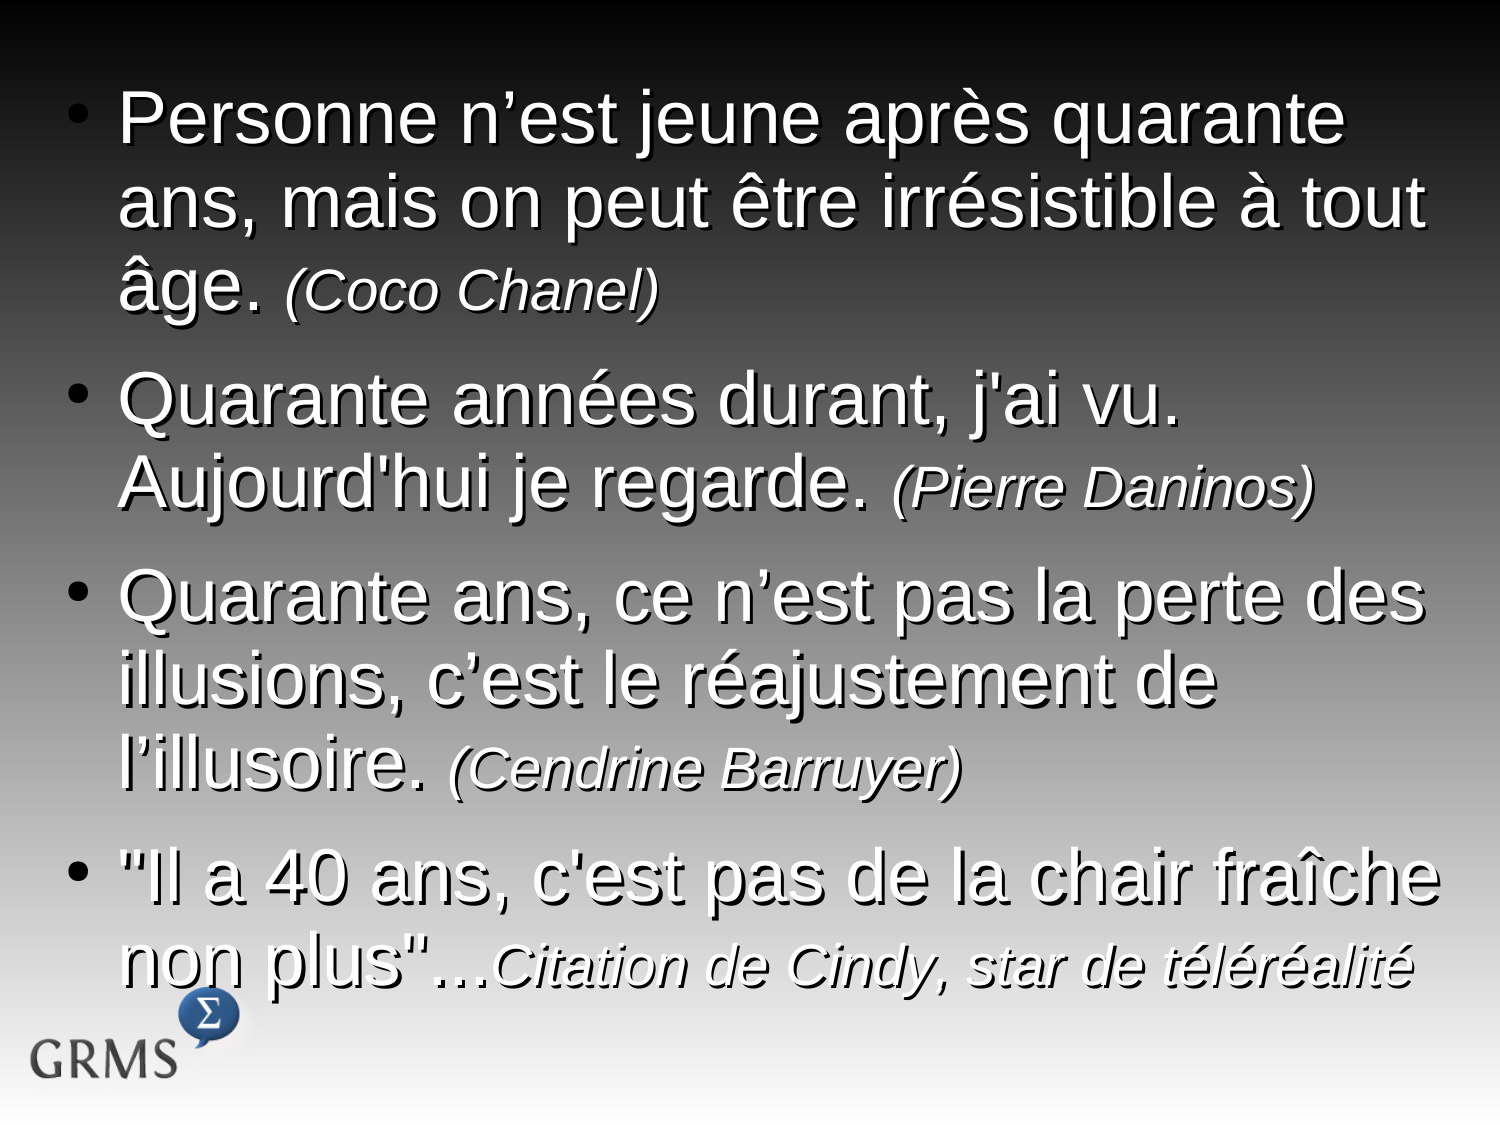

# Personne n’est jeune après quarante ans, mais on peut être irrésistible à tout âge. (Coco Chanel)
Quarante années durant, j'ai vu. Aujourd'hui je regarde. (Pierre Daninos)
Quarante ans, ce n’est pas la perte des illusions, c’est le réajustement de l’illusoire. (Cendrine Barruyer)
"Il a 40 ans, c'est pas de la chair fraîche non plus"...Citation de Cindy, star de téléréalité